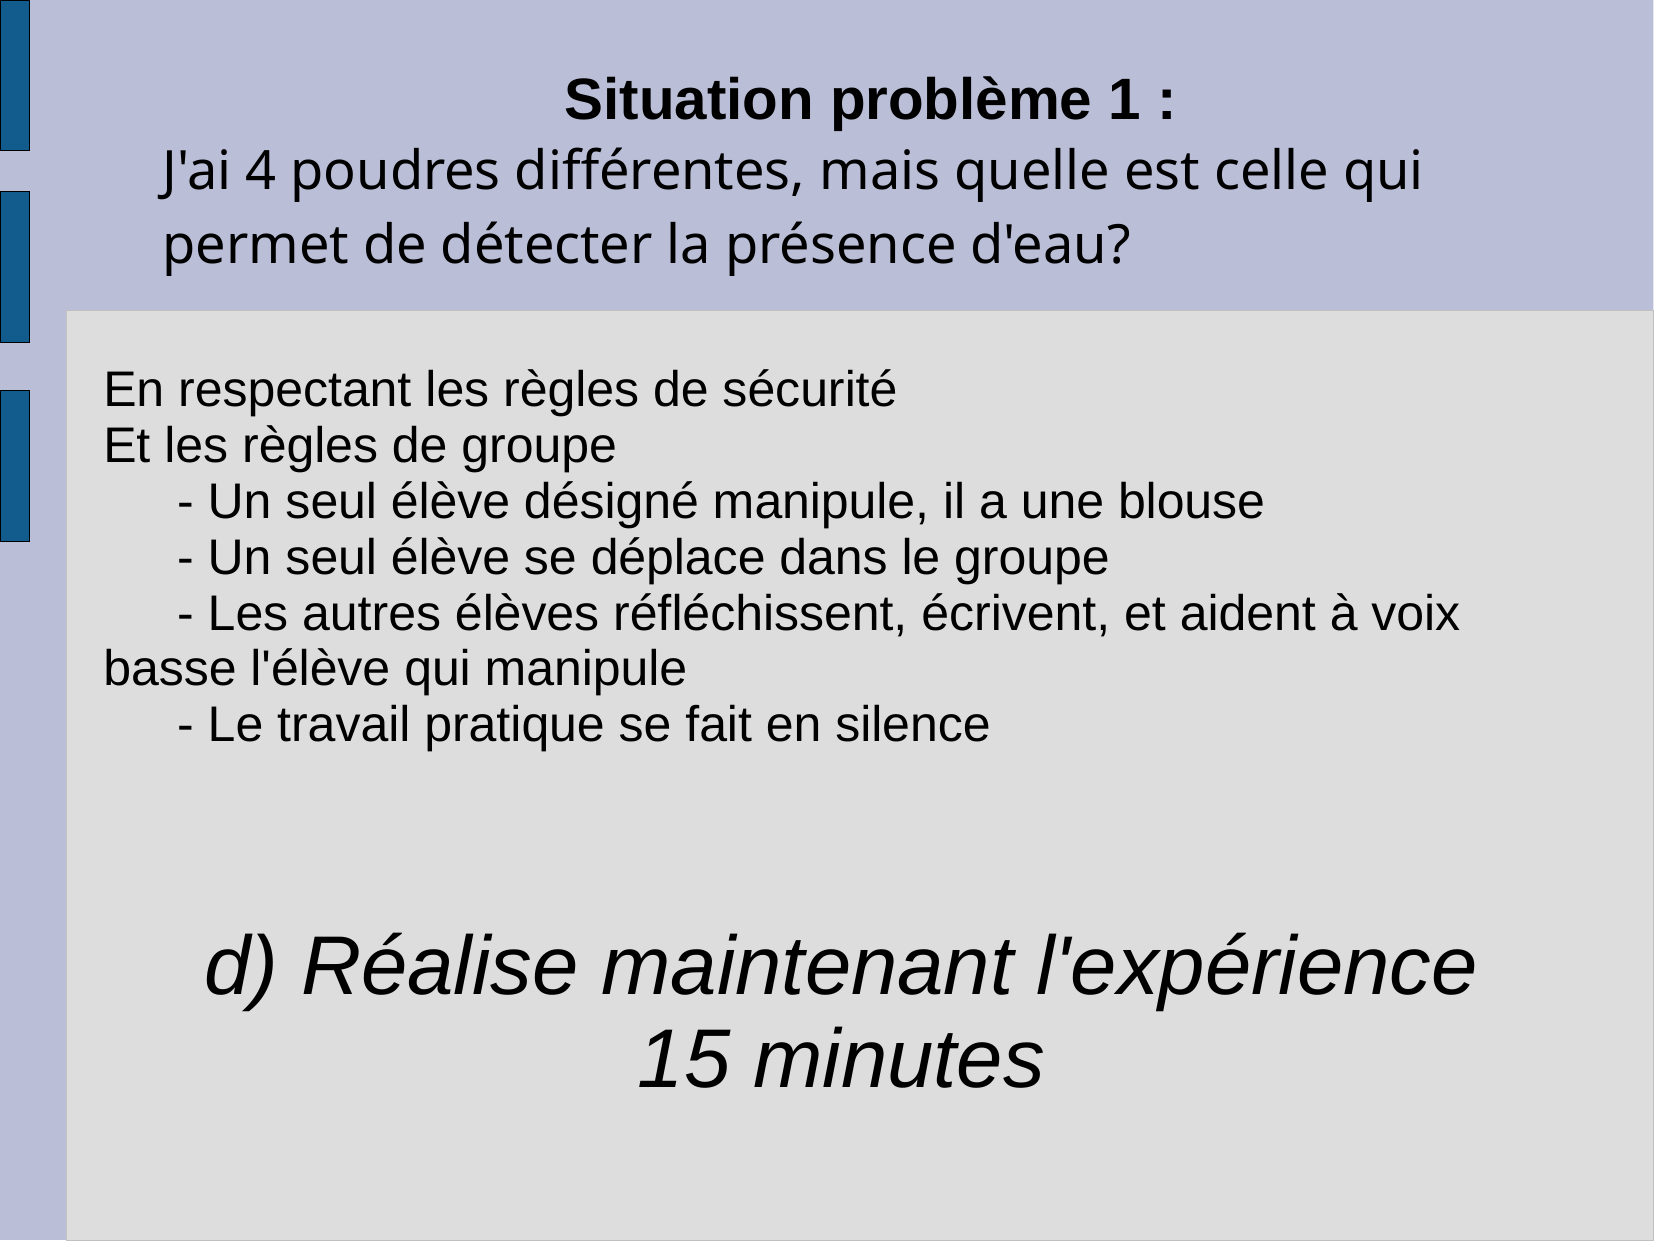

Situation problème 1 :
J'ai 4 poudres différentes, mais quelle est celle qui permet de détecter la présence d'eau?
En respectant les règles de sécurité
Et les règles de groupe
	- Un seul élève désigné manipule, il a une blouse
	- Un seul élève se déplace dans le groupe
	- Les autres élèves réfléchissent, écrivent, et aident à voix basse l'élève qui manipule
	- Le travail pratique se fait en silence
d) Réalise maintenant l'expérience
15 minutes